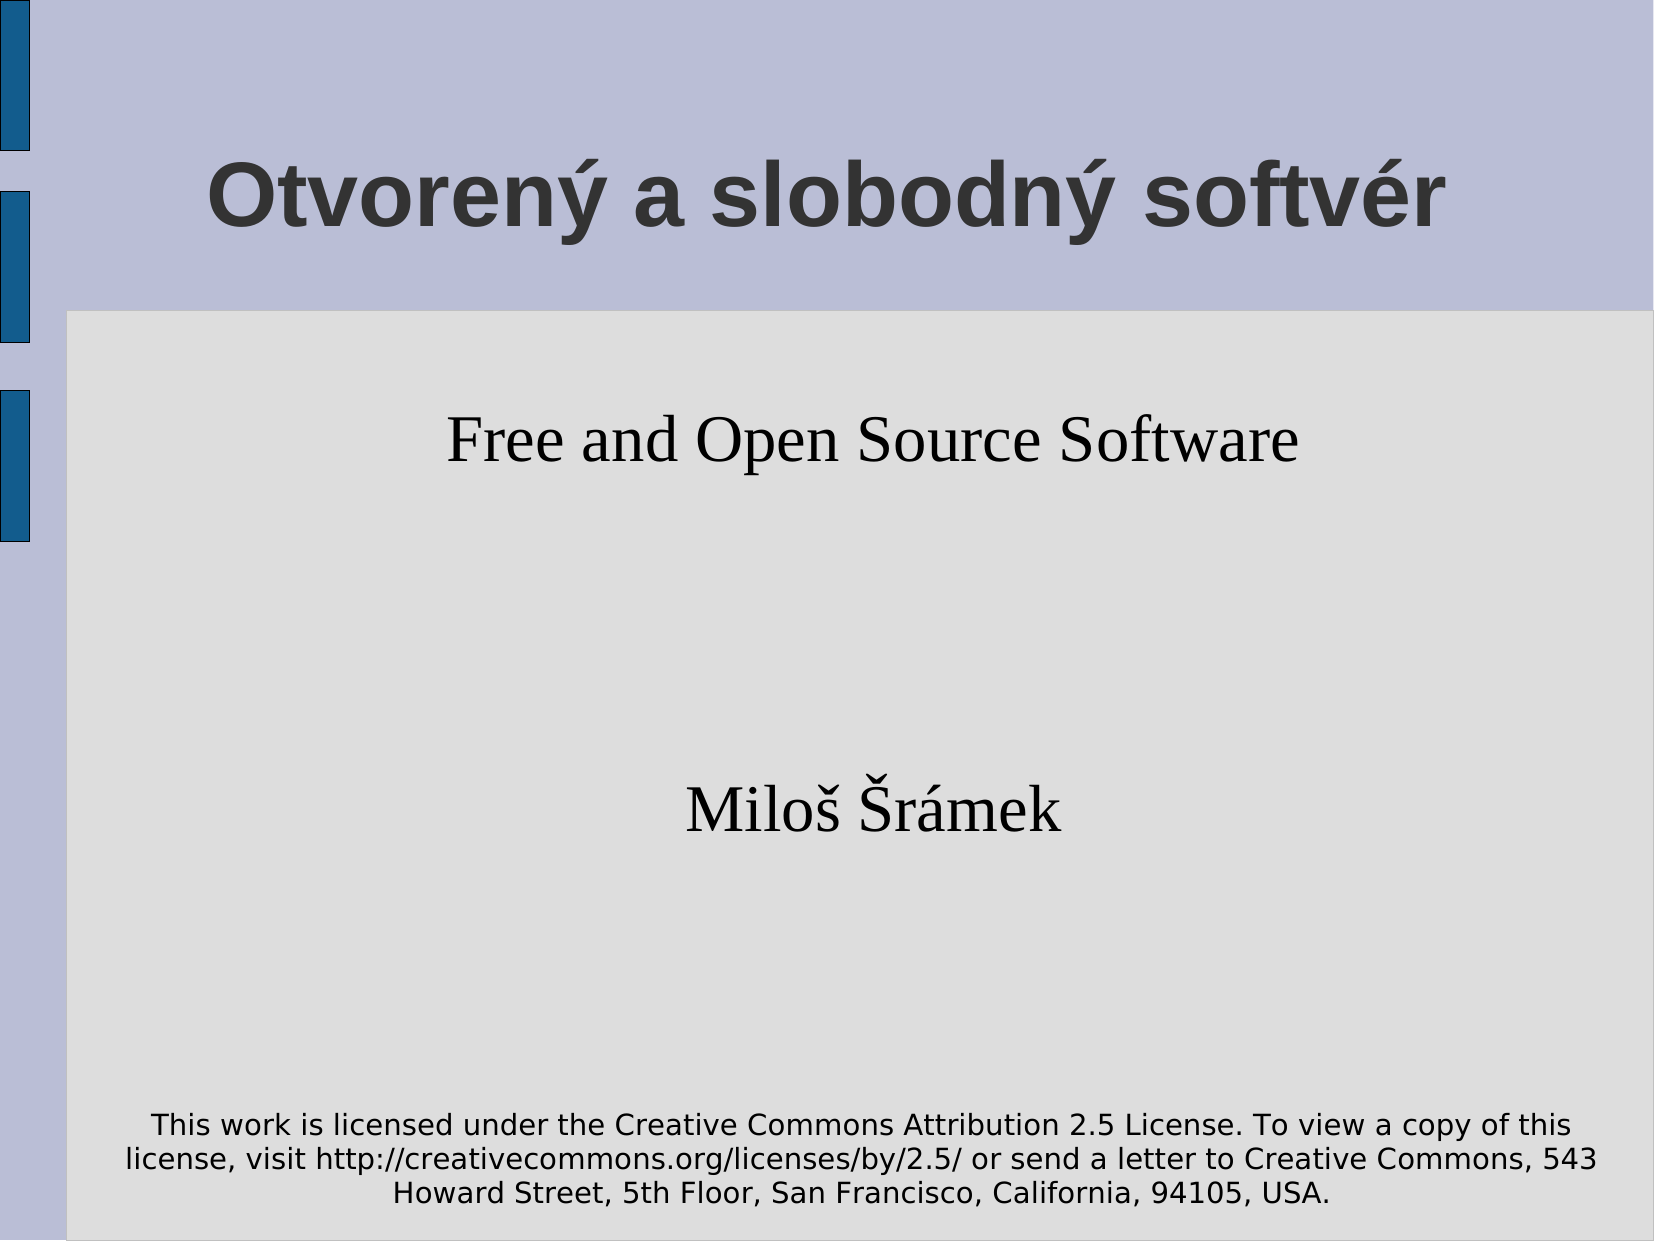

# Otvorený a slobodný softvér
Free and Open Source Software
Miloš Šrámek
This work is licensed under the Creative Commons Attribution 2.5 License. To view a copy of this license, visit http://creativecommons.org/licenses/by/2.5/ or send a letter to Creative Commons, 543 Howard Street, 5th Floor, San Francisco, California, 94105, USA.